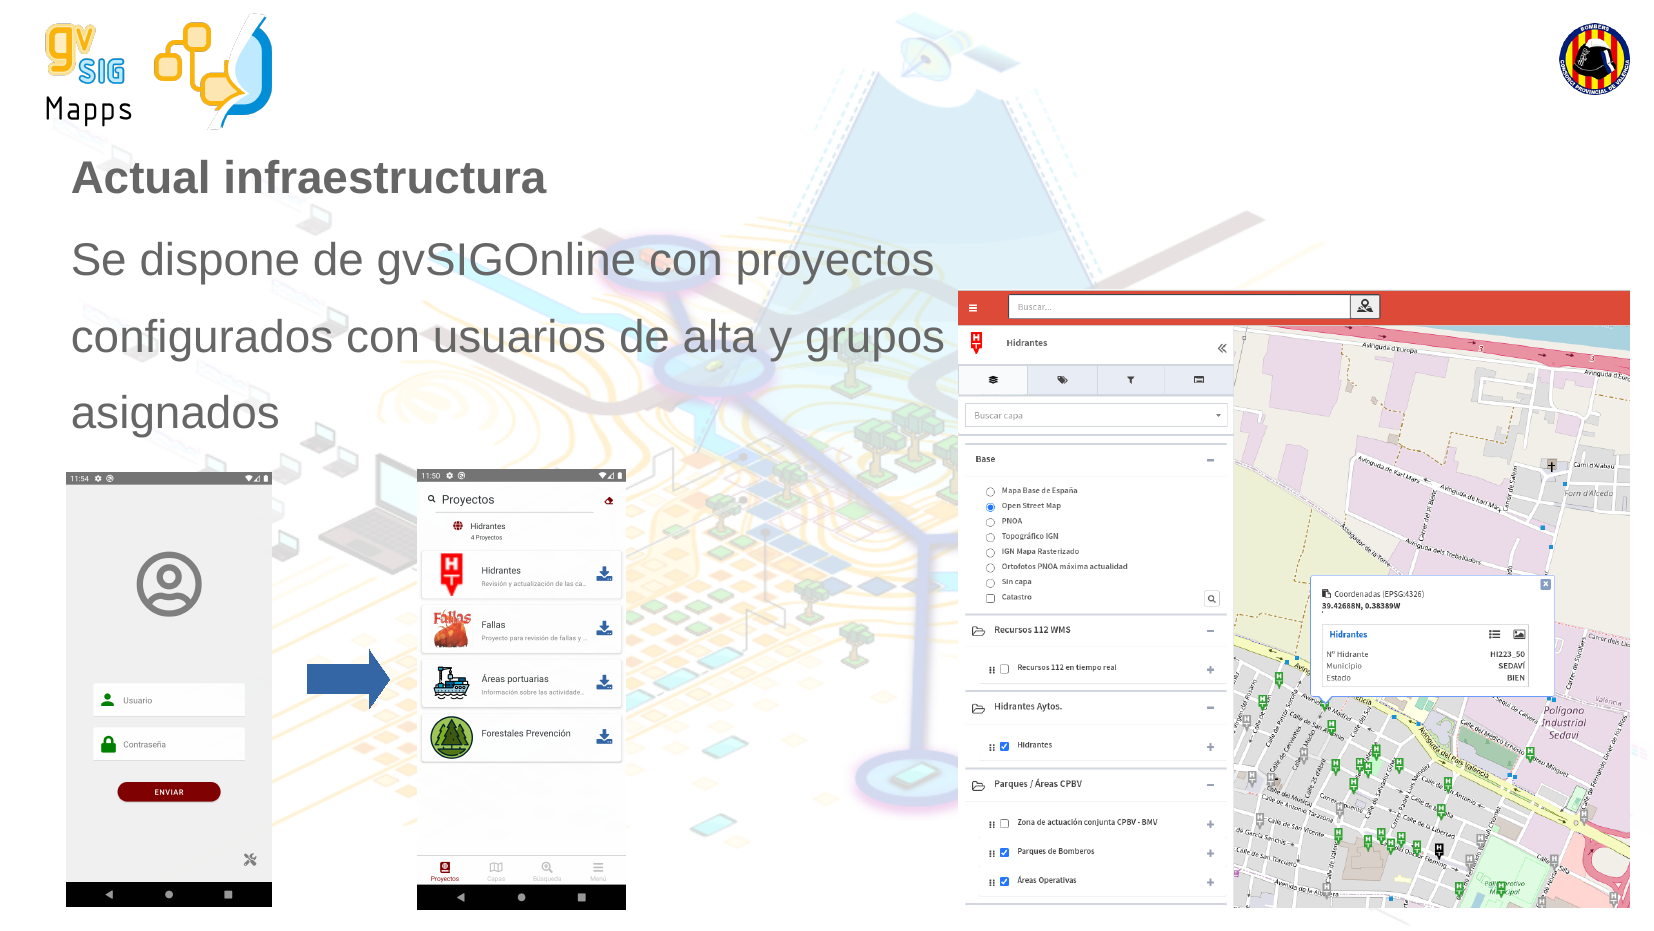

Actual infraestructura
# Se dispone de gvSIGOnline con proyectos configurados con usuarios de alta y grupos asignados